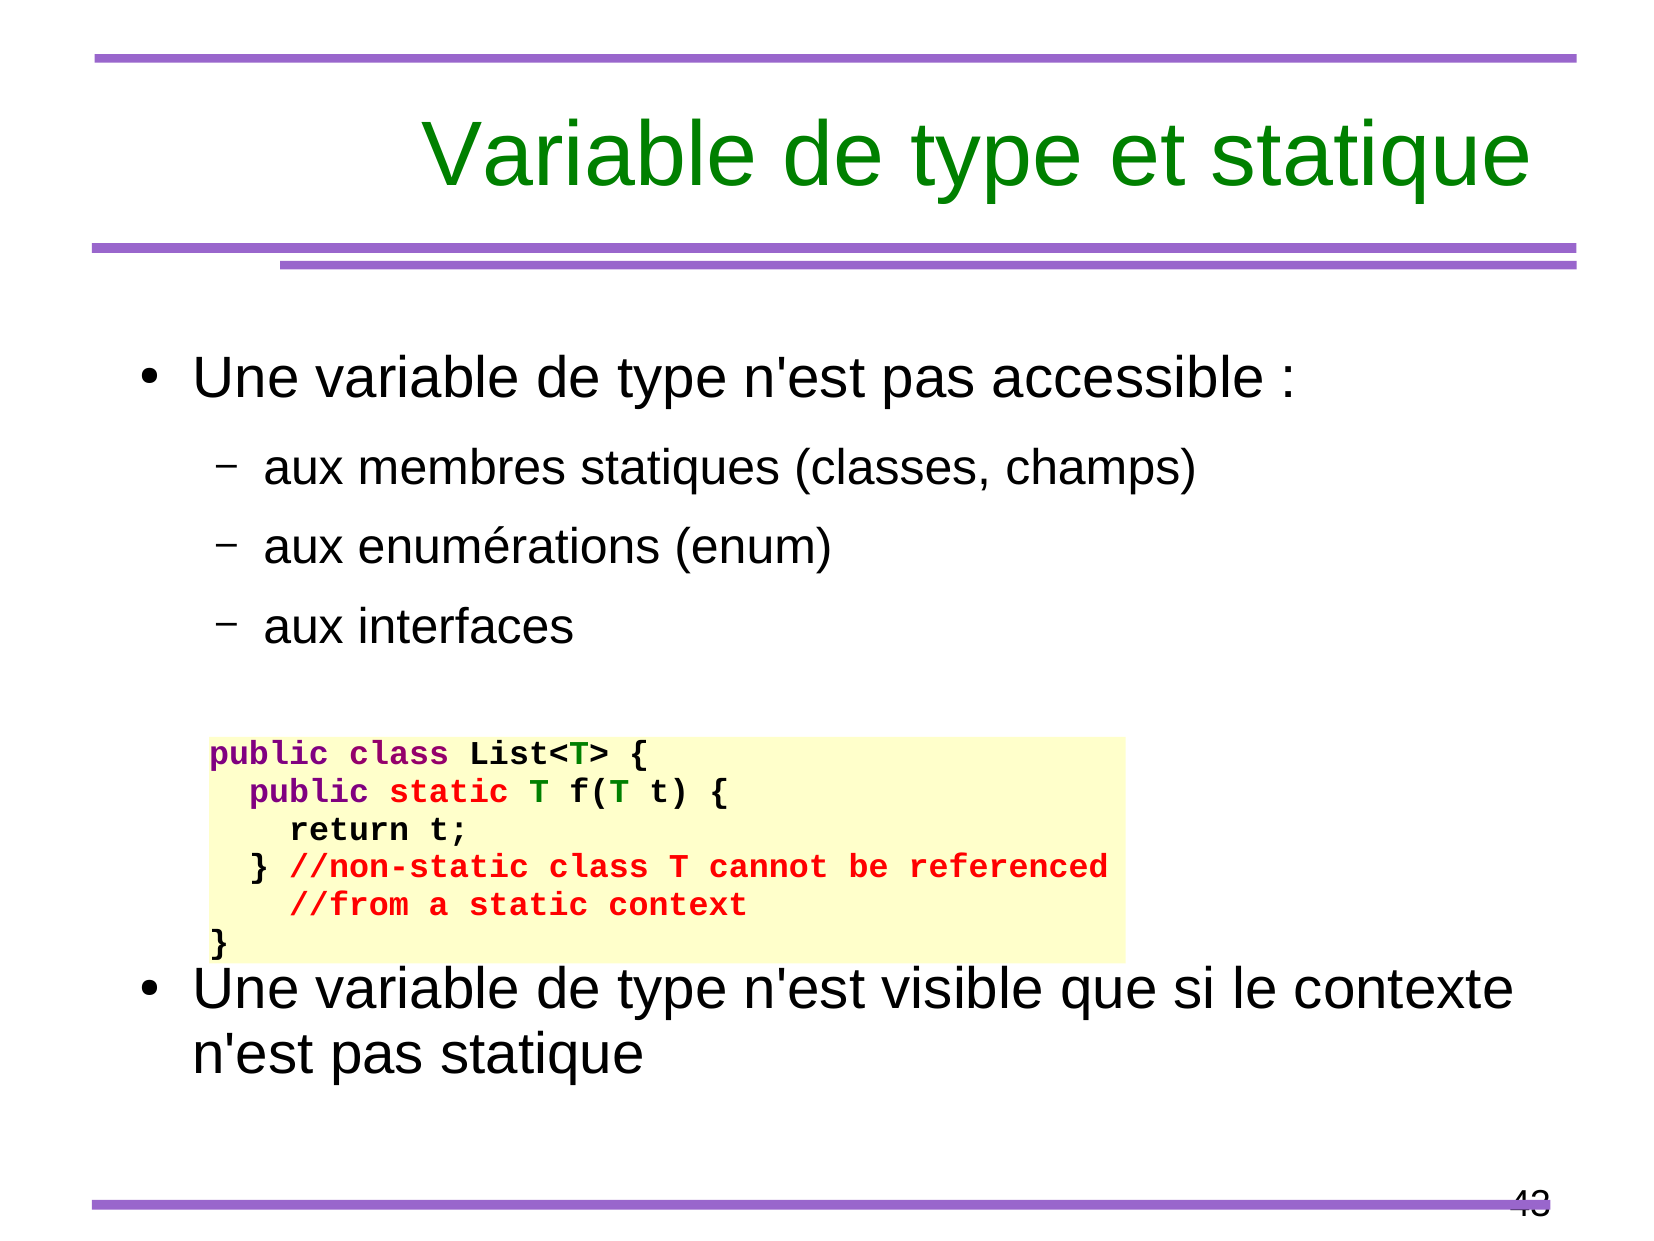

# Variable de type et statique
Une variable de type n'est pas accessible :
aux membres statiques (classes, champs)
aux enumérations (enum)
aux interfaces
Une variable de type n'est visible que si le contexte n'est pas statique
public class List<T> {
 public static T f(T t) {
 return t;
 } //non-static class T cannot be referenced
 //from a static context
}